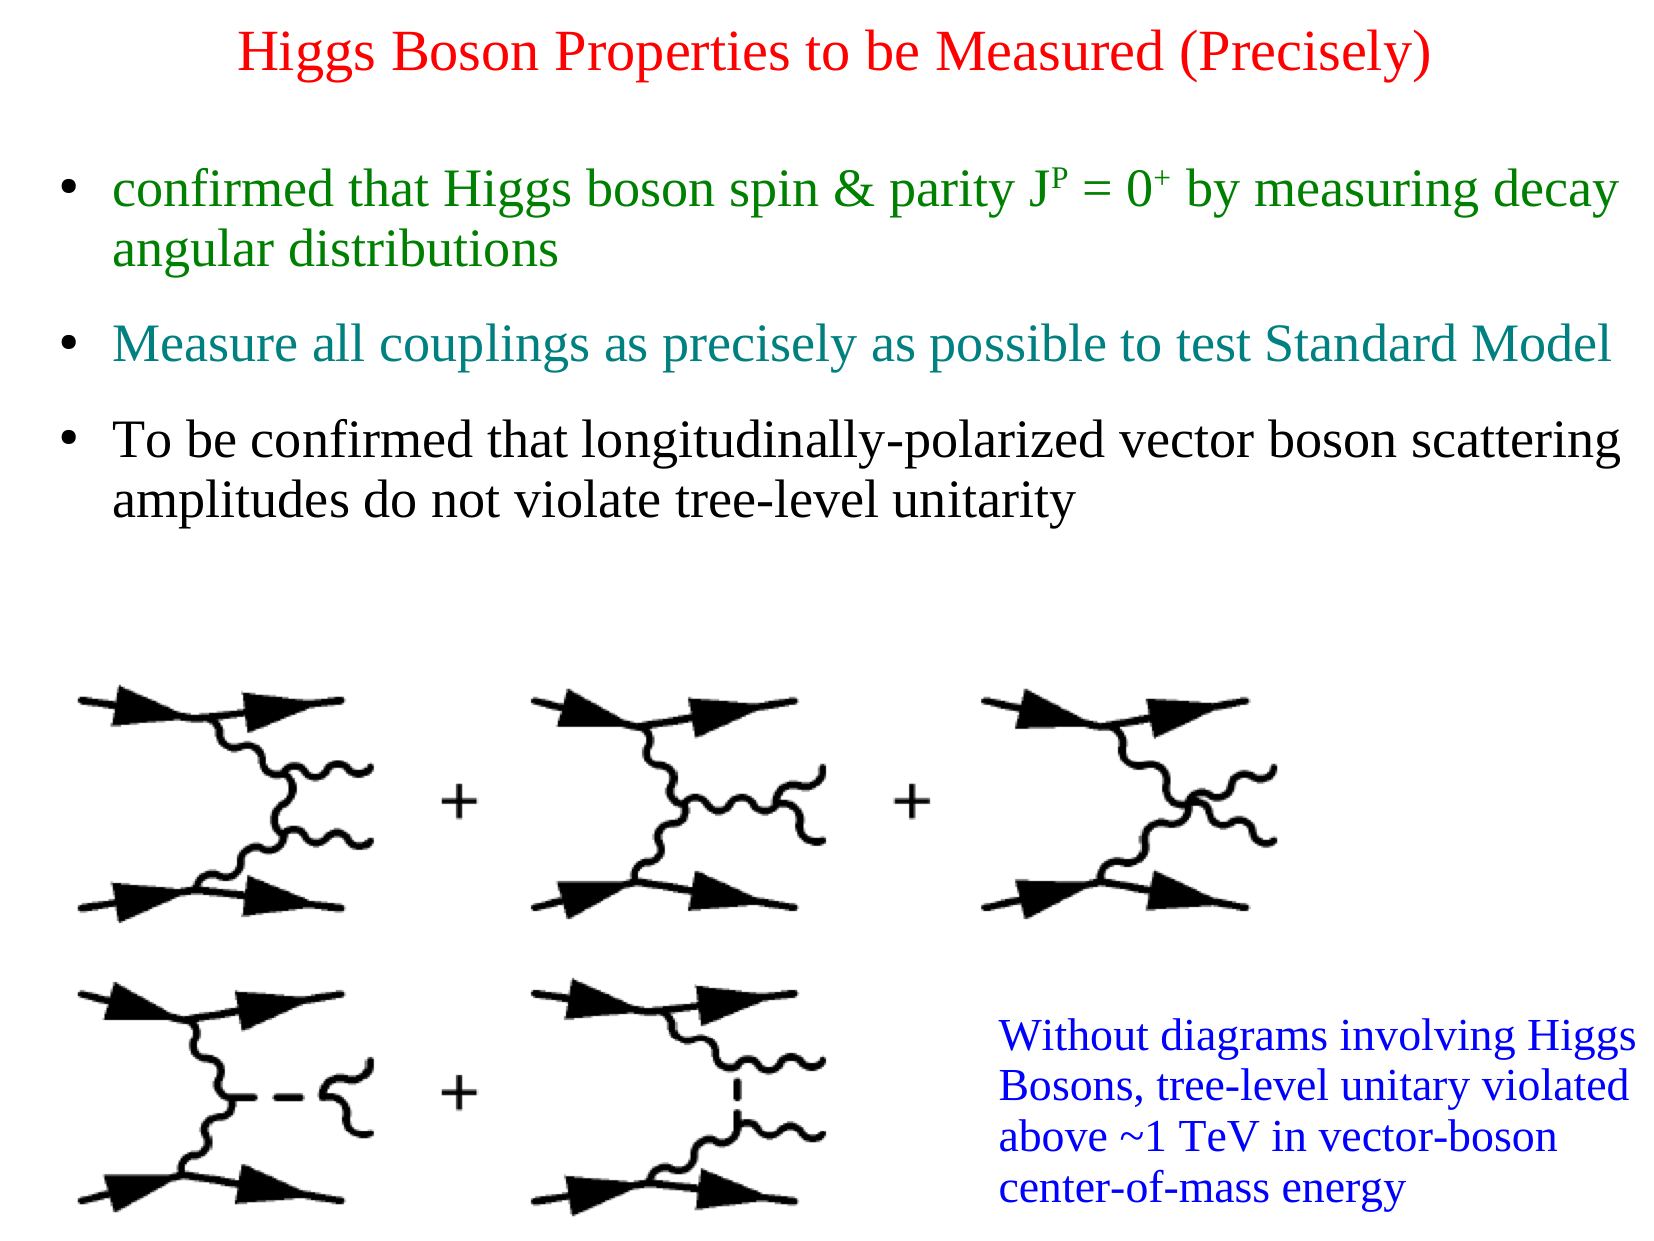

# Higgs Boson Properties to be Measured (Precisely)
confirmed that Higgs boson spin & parity JP = 0+ by measuring decay angular distributions
Measure all couplings as precisely as possible to test Standard Model
To be confirmed that longitudinally-polarized vector boson scattering amplitudes do not violate tree-level unitarity
Without diagrams involving Higgs
Bosons, tree-level unitary violated
above ~1 TeV in vector-boson
center-of-mass energy